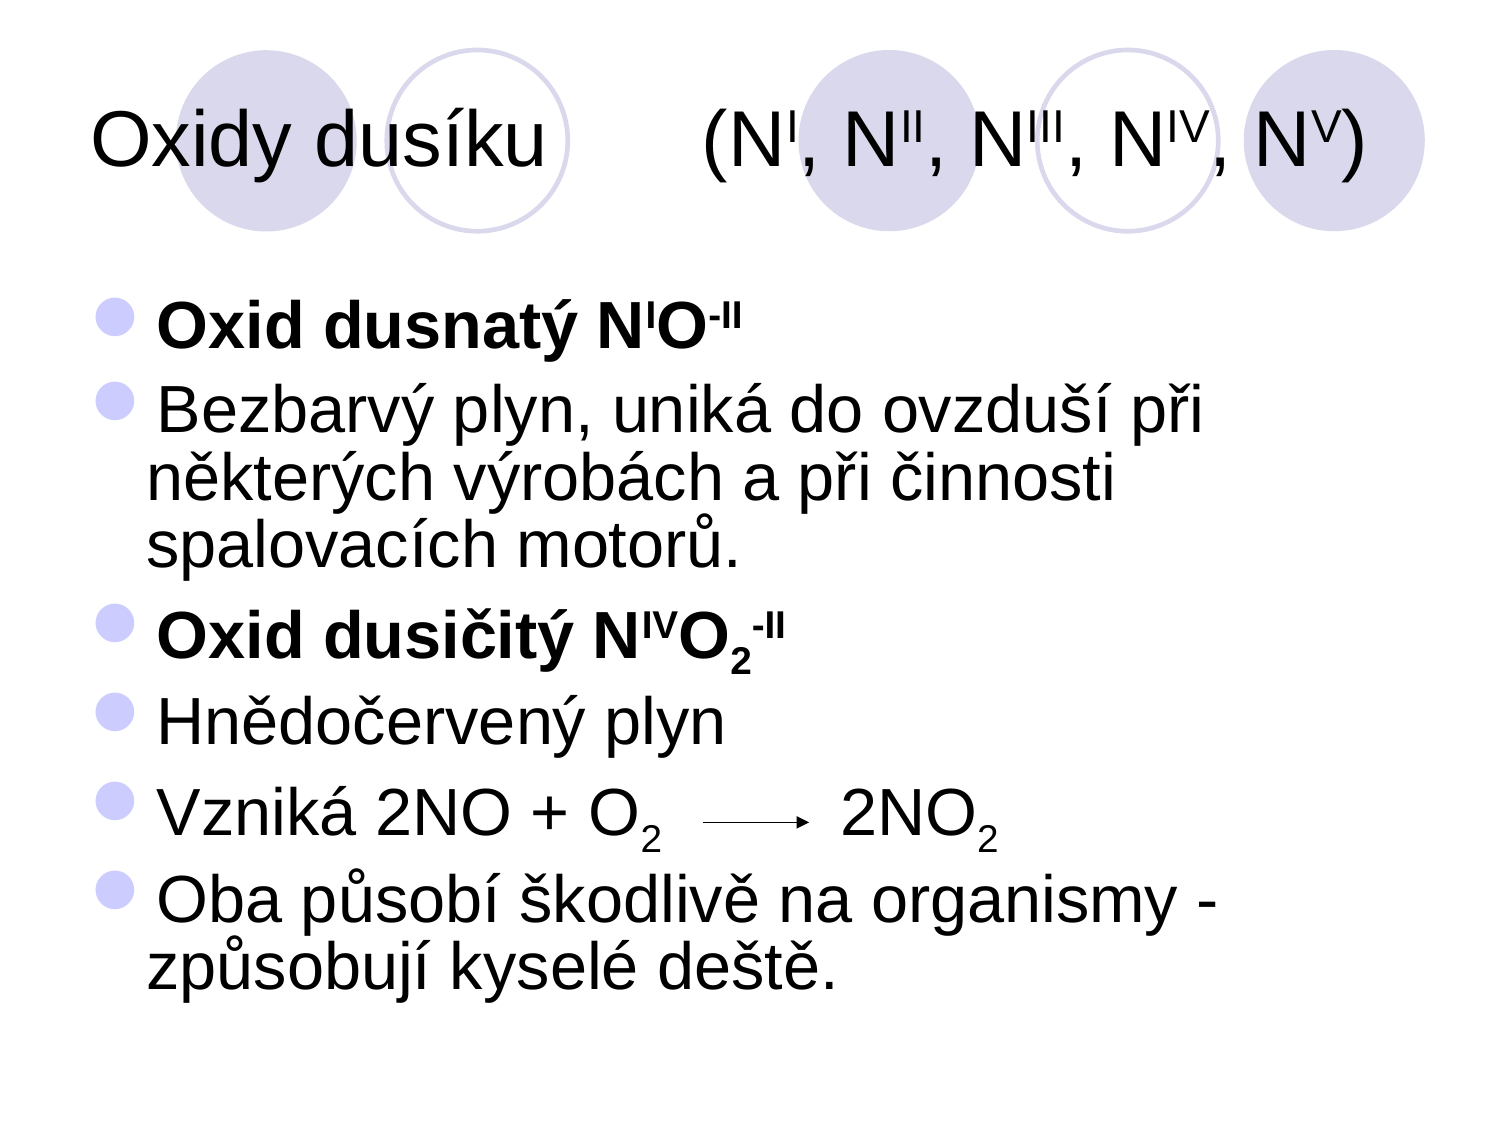

# Oxidy dusíku (NI, NII, NIII, NIV, NV)
Oxid dusnatý NIO-II
Bezbarvý plyn, uniká do ovzduší při některých výrobách a při činnosti spalovacích motorů.
Oxid dusičitý NIVO2-II
Hnědočervený plyn
Vzniká 2NO + O2		2NO2
Oba působí škodlivě na organismy - způsobují kyselé deště.